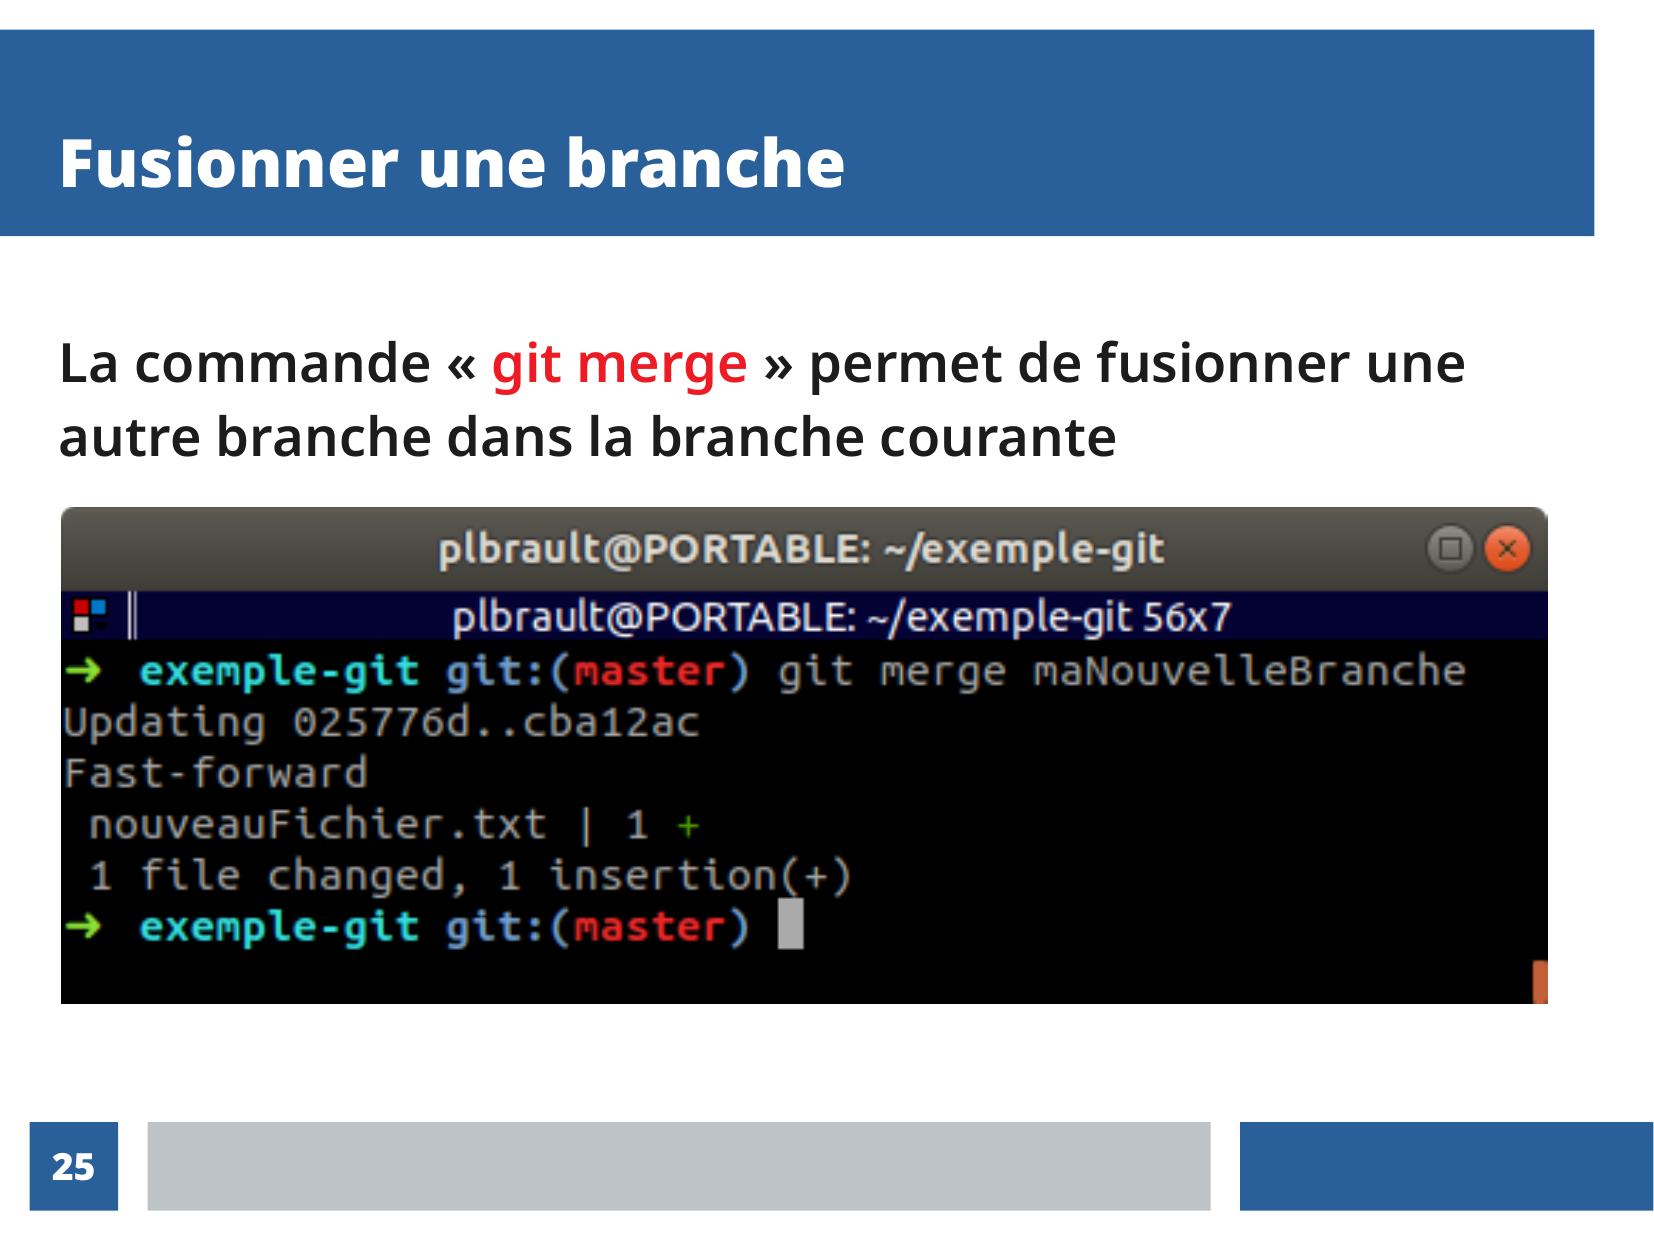

# Fusionner une branche
La commande « git merge » permet de fusionner une autre branche dans la branche courante
25